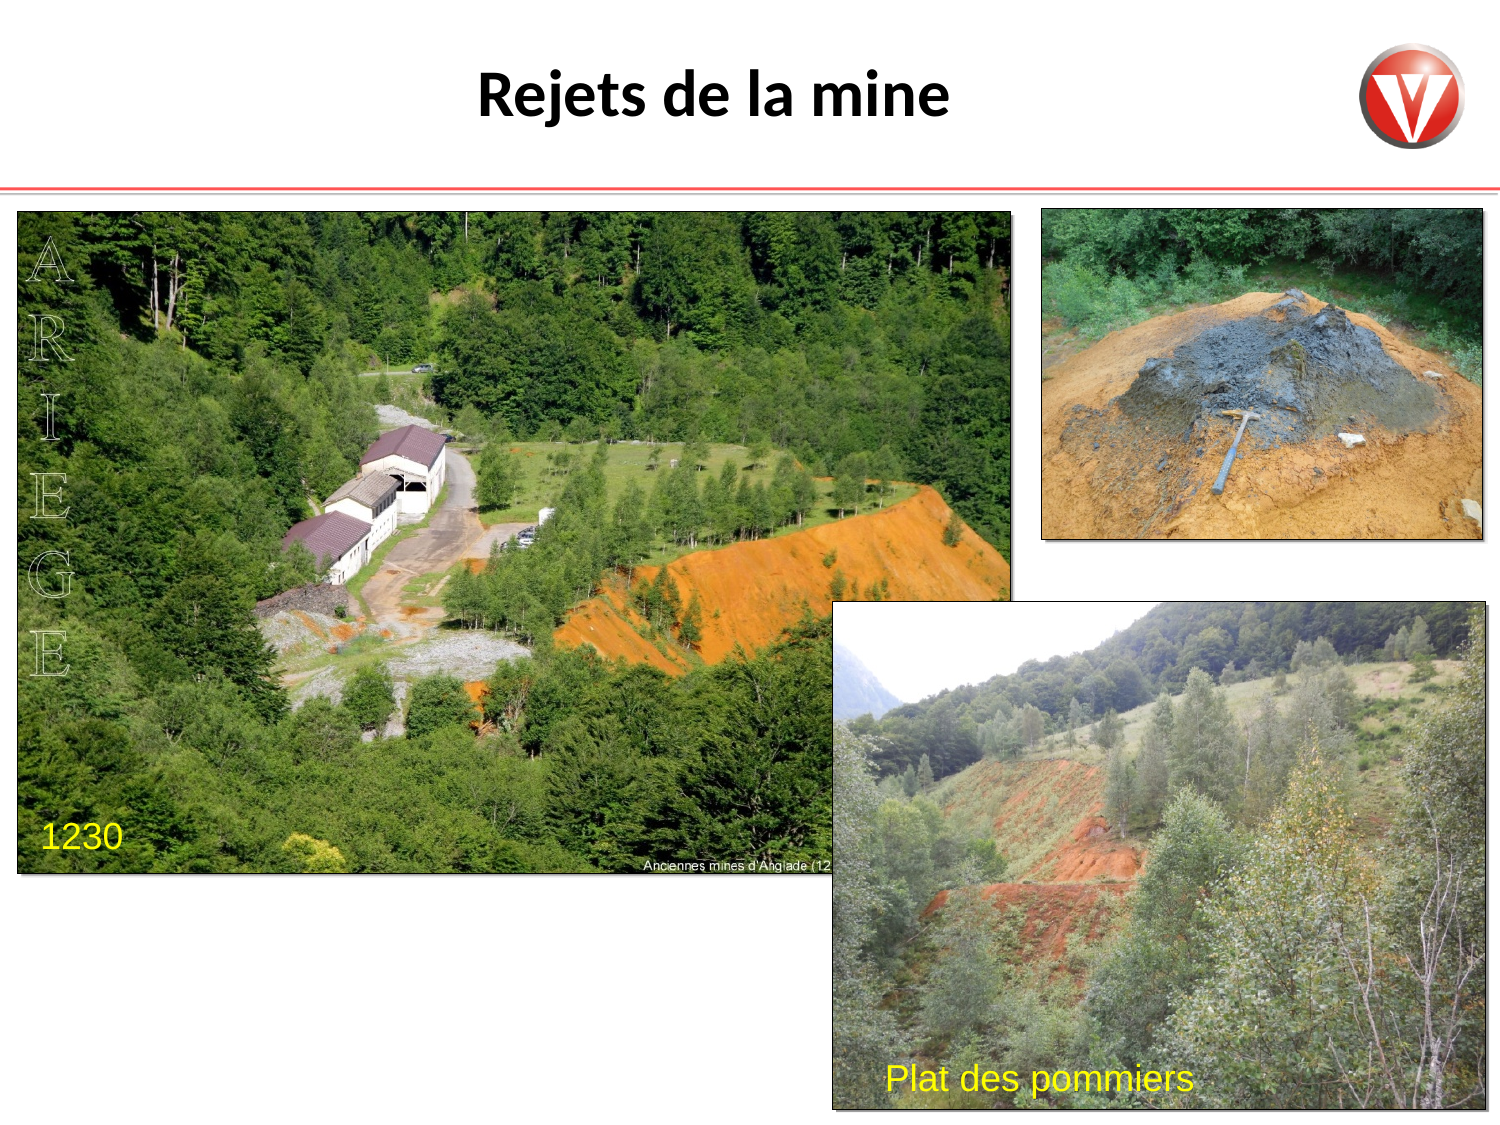

Rejets de la mine
1230
Plat des pommiers